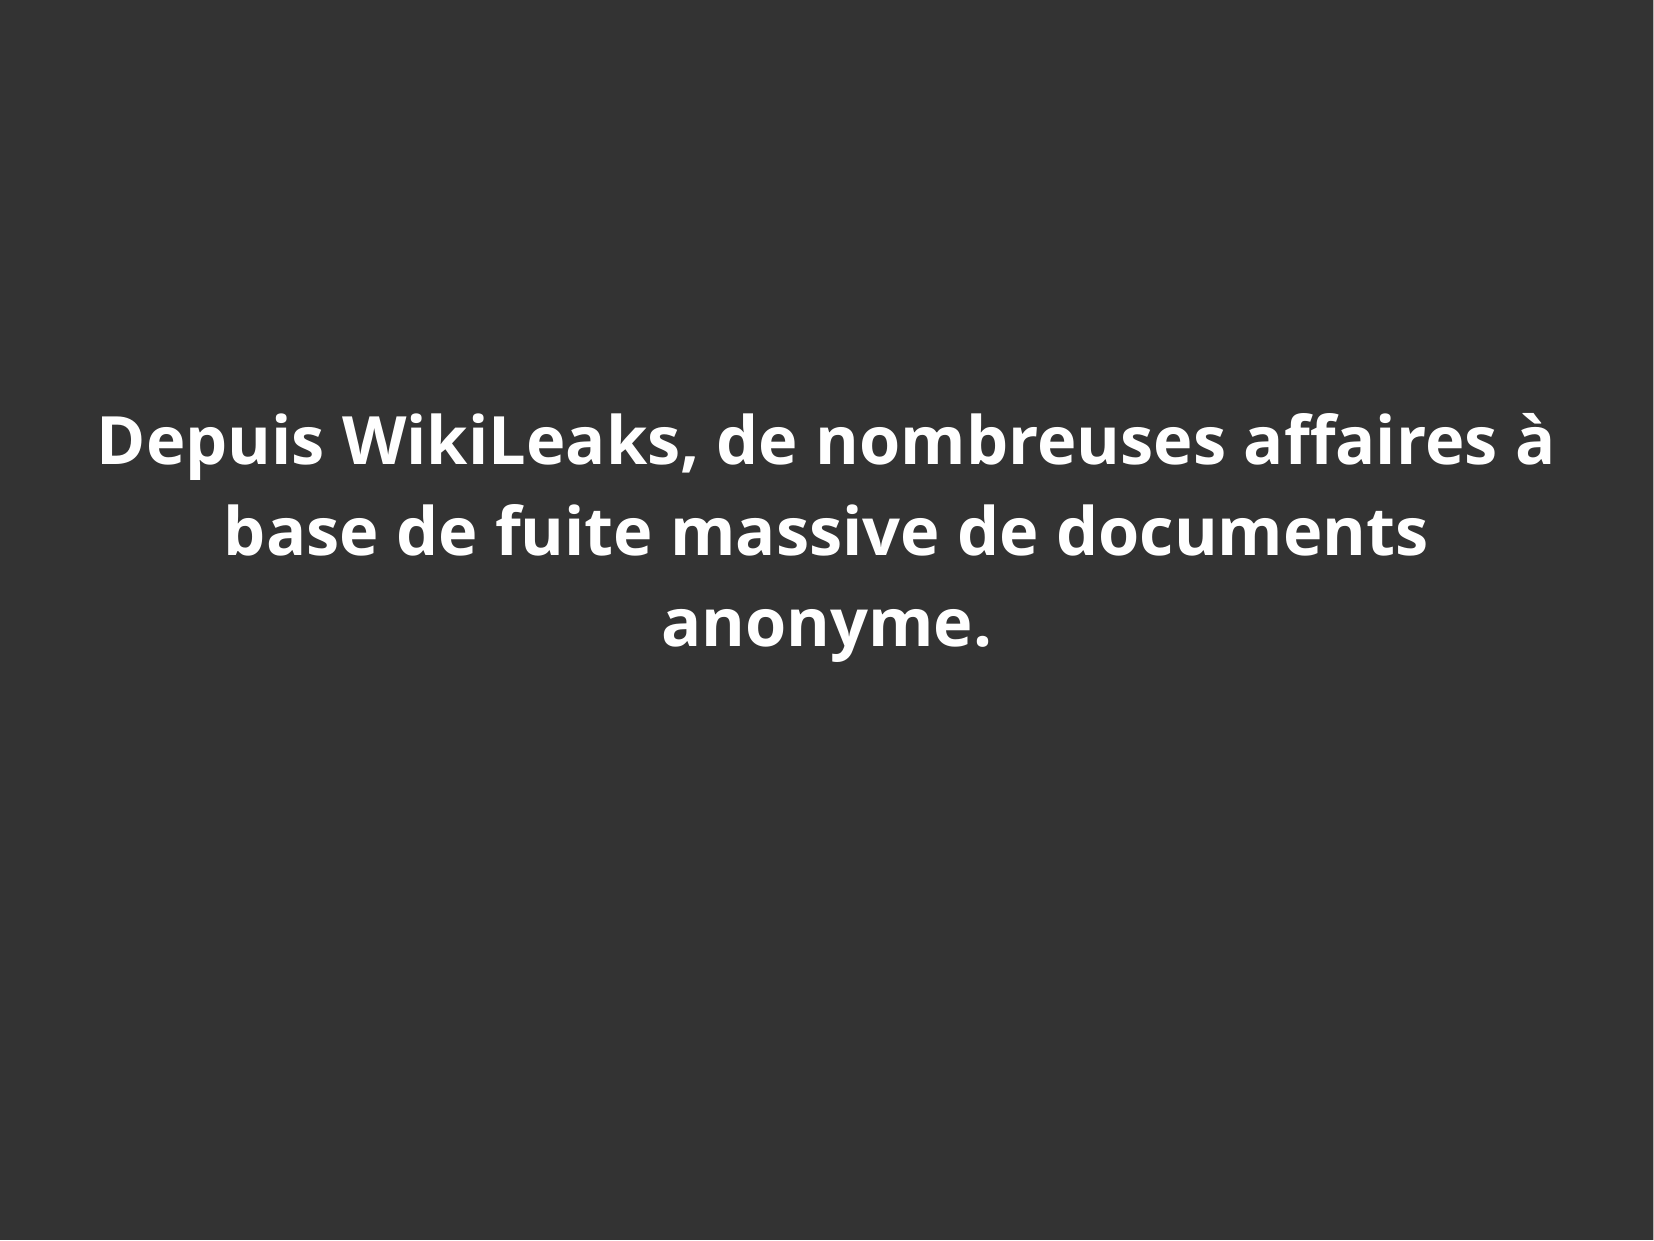

# Depuis WikiLeaks, de nombreuses affaires à base de fuite massive de documents anonyme.